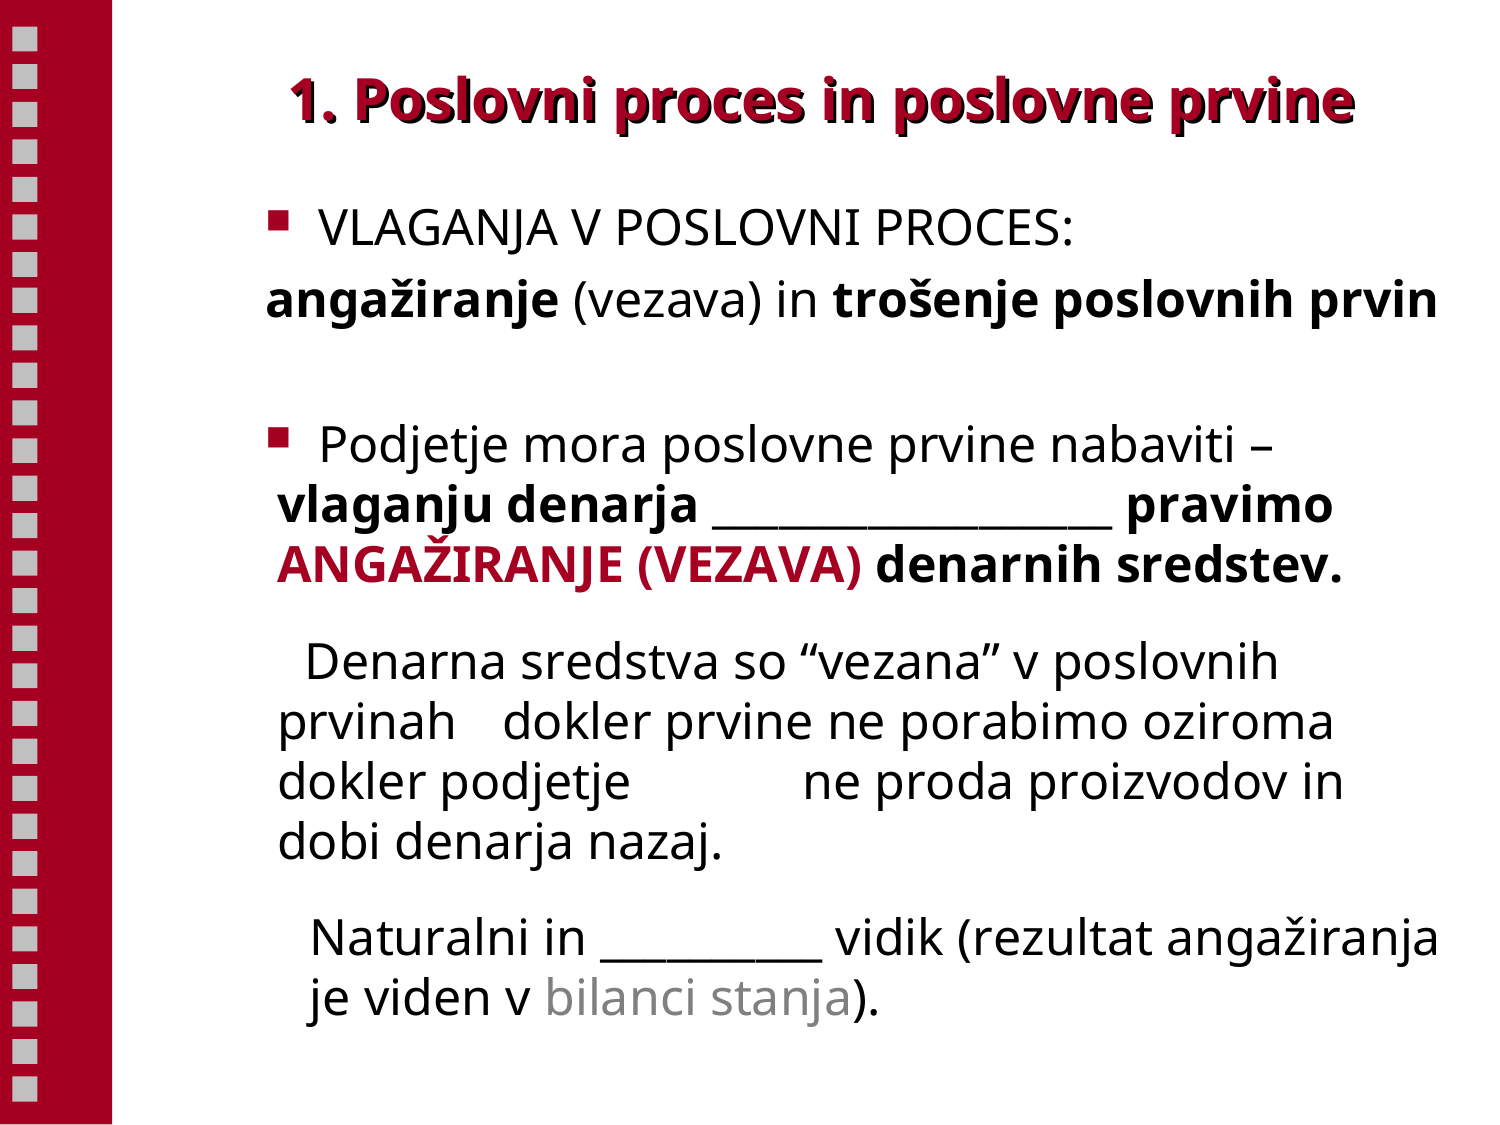

1. Poslovni proces in poslovne prvine
 VLAGANJA V POSLOVNI PROCES:
angažiranje (vezava) in trošenje poslovnih prvin
 Podjetje mora poslovne prvine nabaviti – vlaganju denarja __________________ pravimo ANGAŽIRANJE (VEZAVA) denarnih sredstev.
 Denarna sredstva so “vezana” v poslovnih prvinah 	dokler prvine ne porabimo oziroma dokler podjetje 	ne proda proizvodov in dobi denarja nazaj.
		Naturalni in __________ vidik (rezultat angažiranja 	je viden v bilanci stanja).